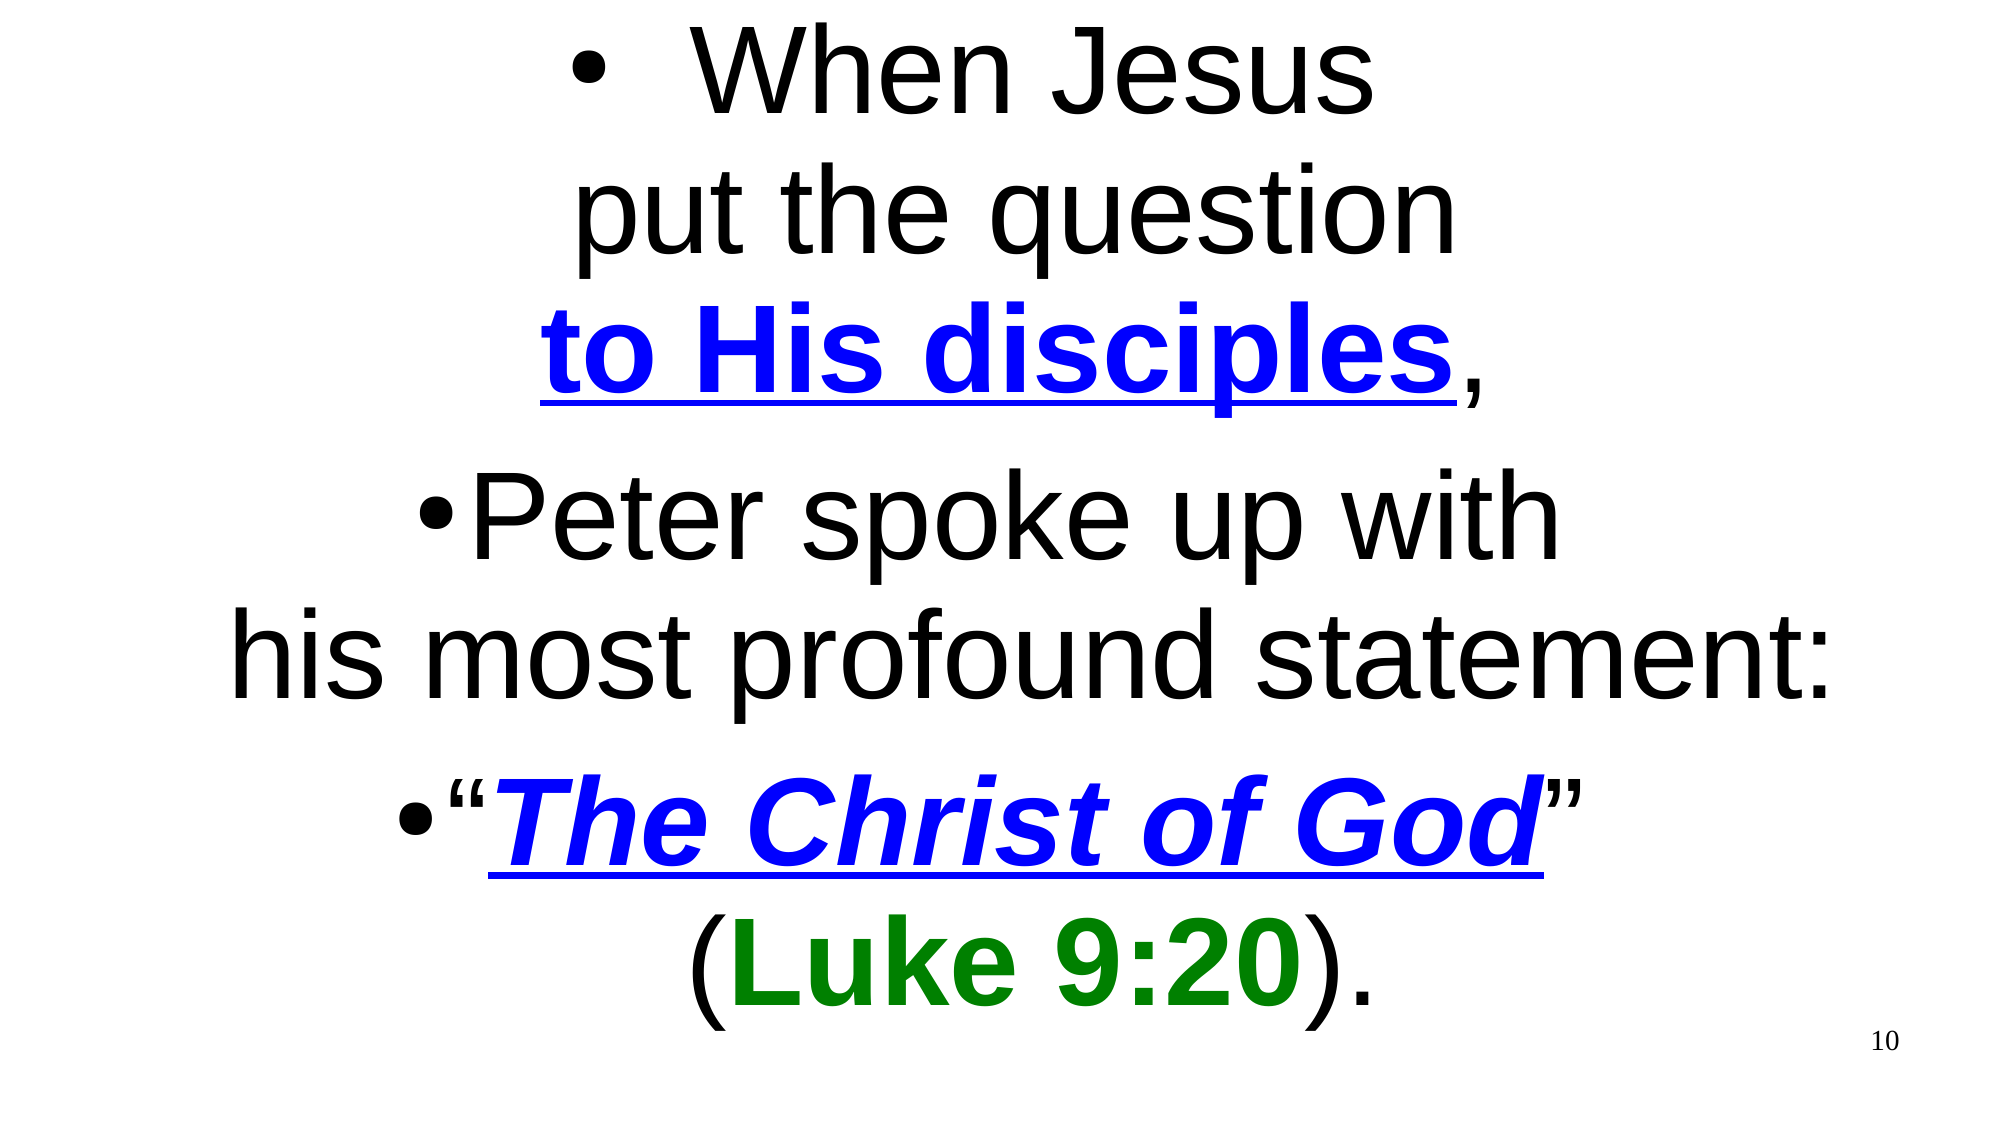

# When Jesus put the question to His disciples,
Peter spoke up with
his most profound statement:
“The Christ of God”
(Luke 9:20).
10